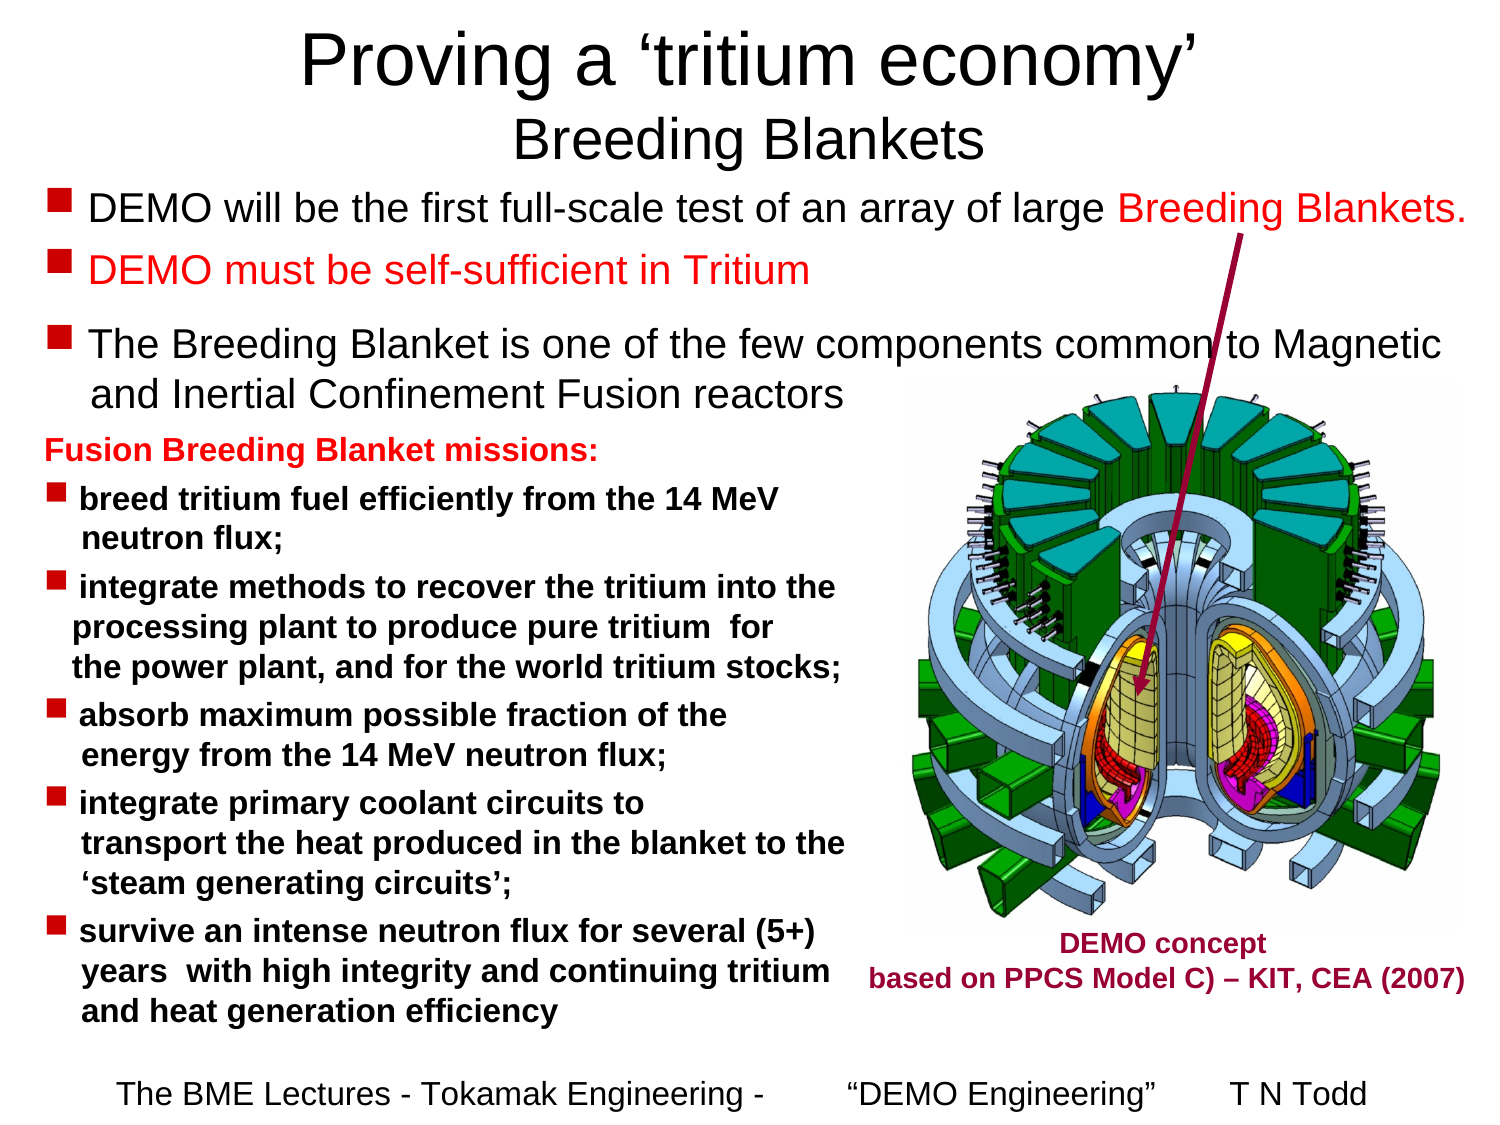

Proving a ‘tritium economy’
Breeding Blankets
 DEMO will be the first full-scale test of an array of large Breeding Blankets.
 DEMO must be self-sufficient in Tritium
 The Breeding Blanket is one of the few components common to Magnetic
 and Inertial Confinement Fusion reactors
DEMO concept
based on PPCS Model C) – KIT, CEA (2007)
Fusion Breeding Blanket missions:
 breed tritium fuel efficiently from the 14 MeV
 neutron flux;
 integrate methods to recover the tritium into the
 processing plant to produce pure tritium for
 the power plant, and for the world tritium stocks;
 absorb maximum possible fraction of the
 energy from the 14 MeV neutron flux;
 integrate primary coolant circuits to
 transport the heat produced in the blanket to the
 ‘steam generating circuits’;
 survive an intense neutron flux for several (5+)
 years with high integrity and continuing tritium
 and heat generation efficiency